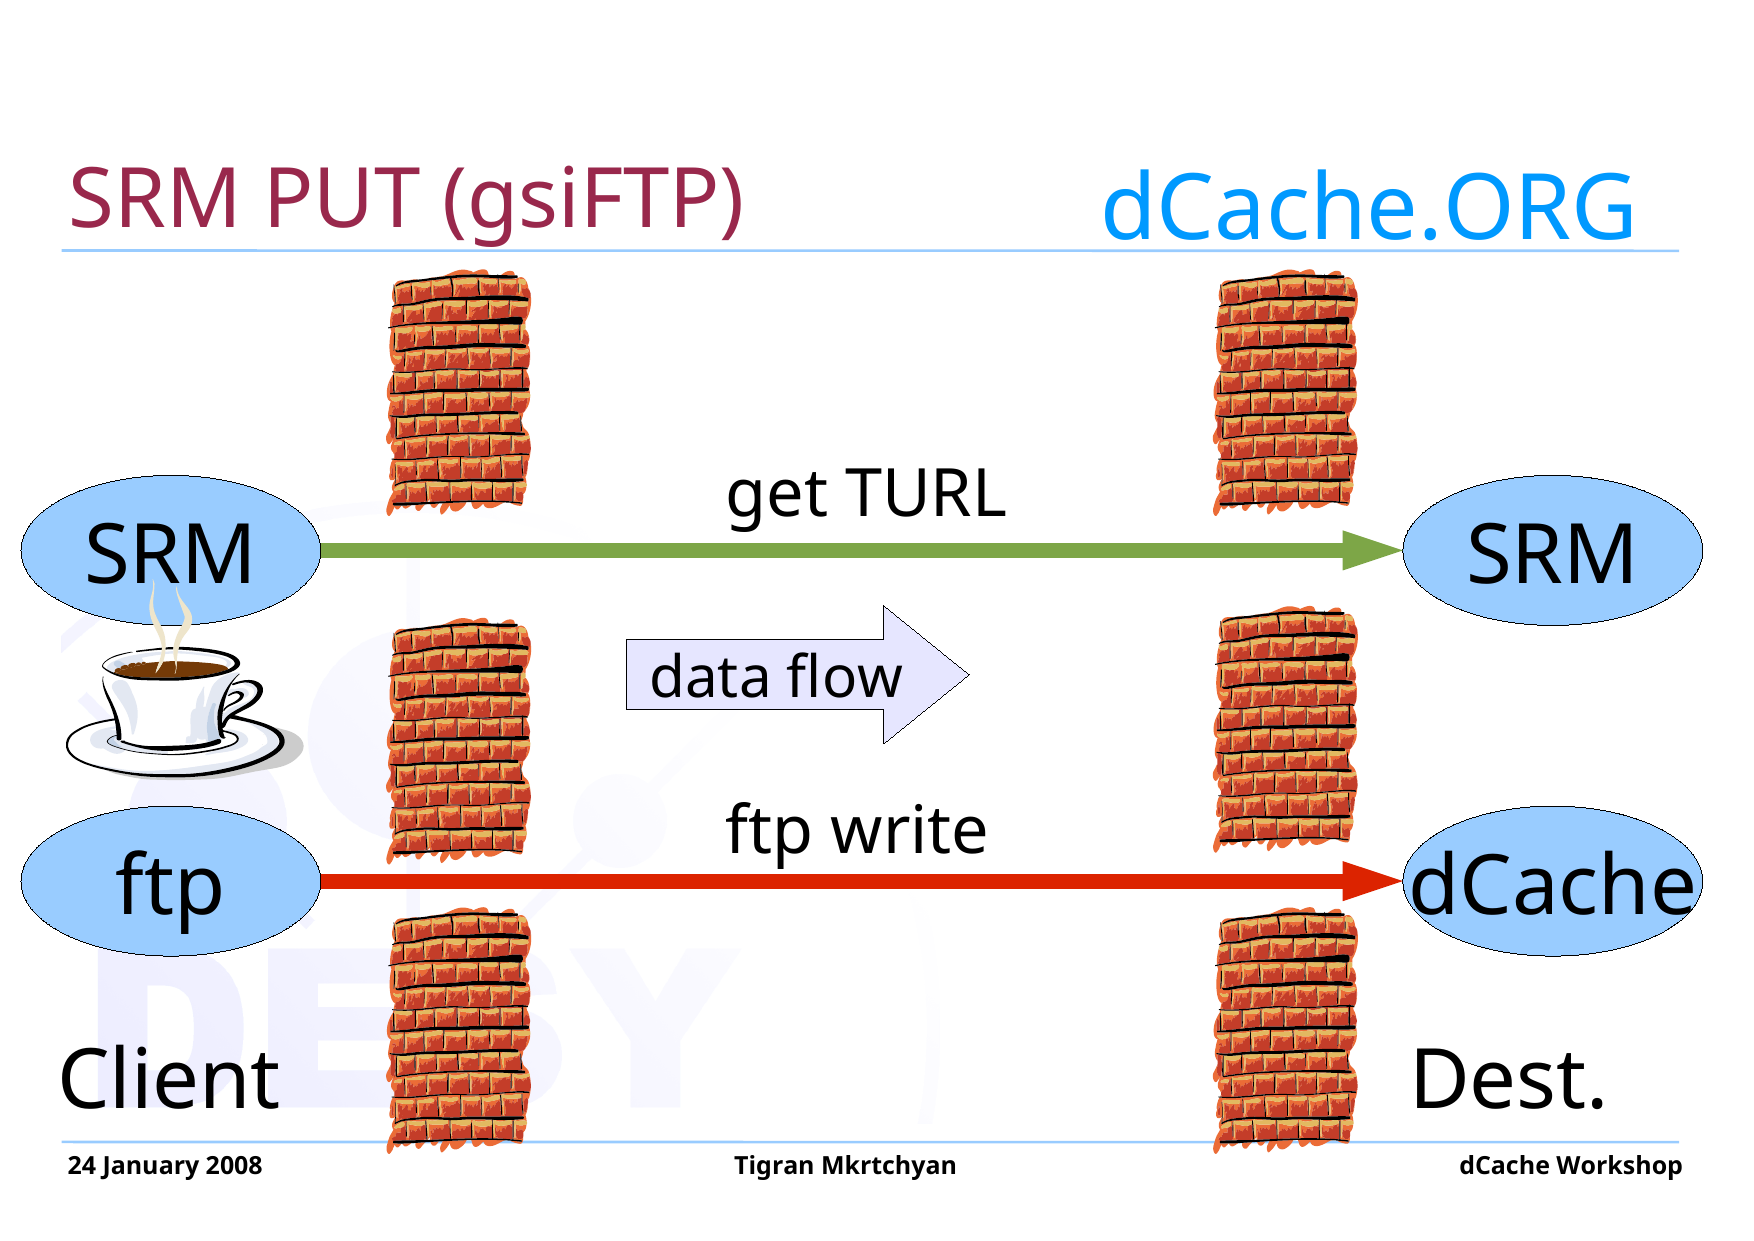

SRM PUT (gsiFTP)
get TURL
SRM
SRM
data flow
ftp write
ftp
dCache
Dest.
Client